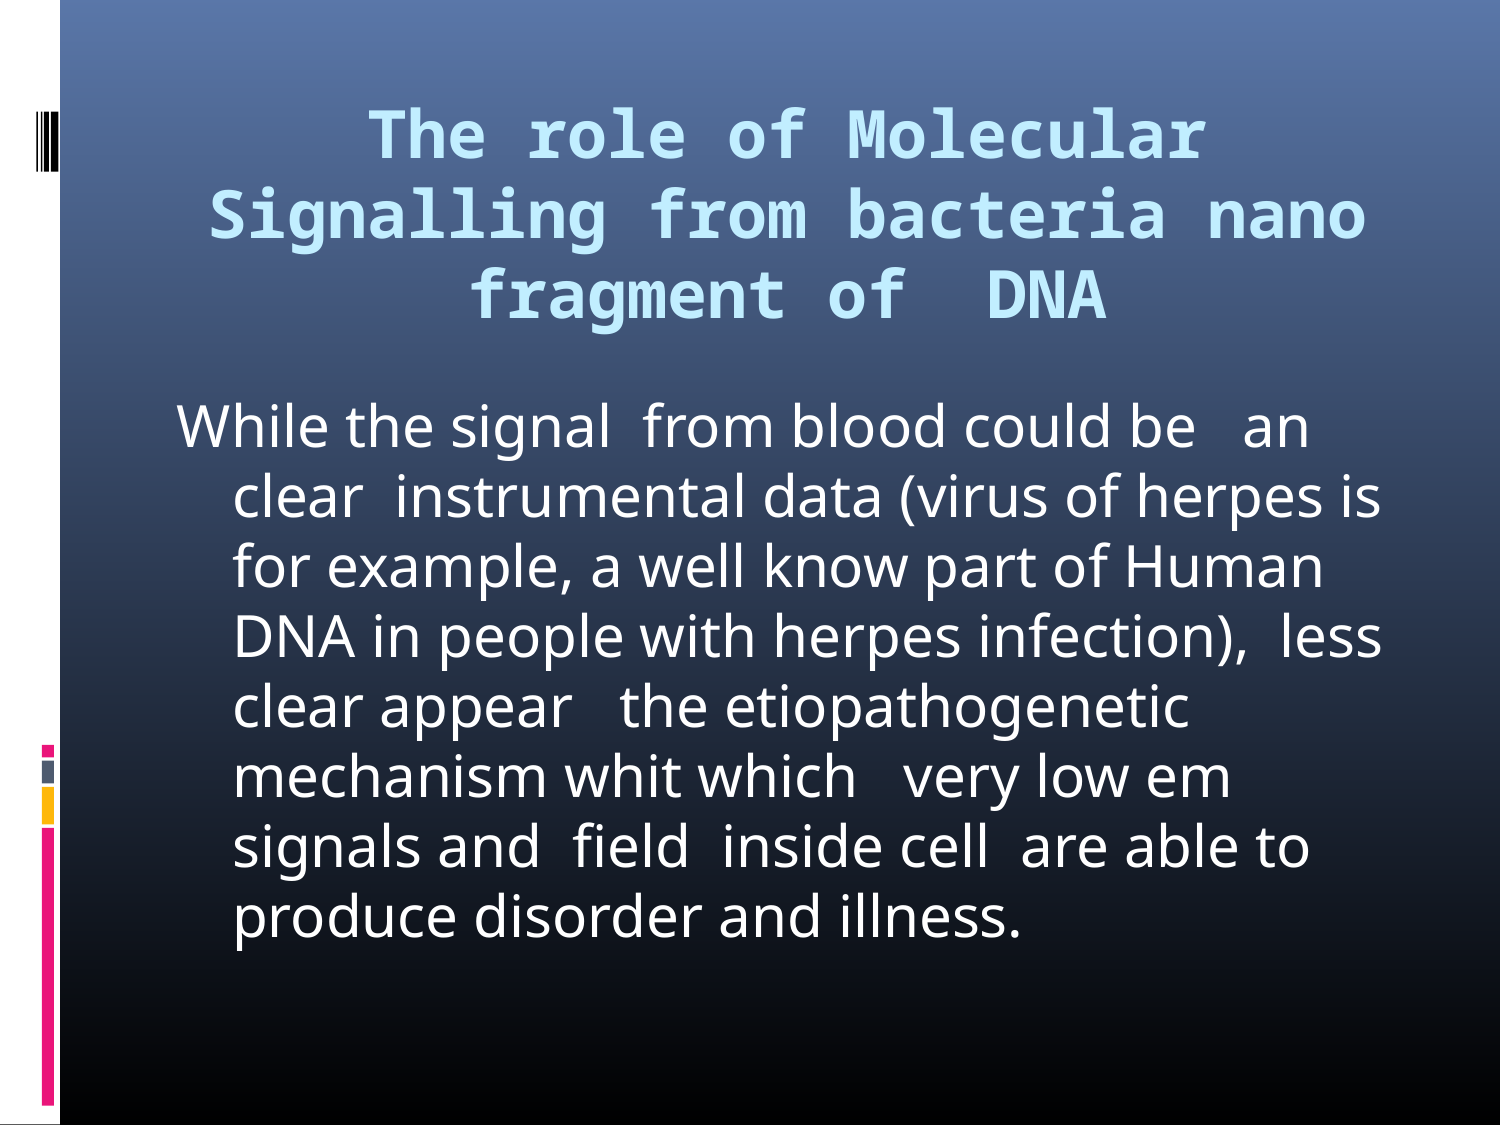

The role of Molecular Signalling from bacteria nano fragment of DNA
While the signal from blood could be an clear instrumental data (virus of herpes is for example, a well know part of Human DNA in people with herpes infection), less clear appear the etiopathogenetic mechanism whit which very low em signals and field inside cell are able to produce disorder and illness.